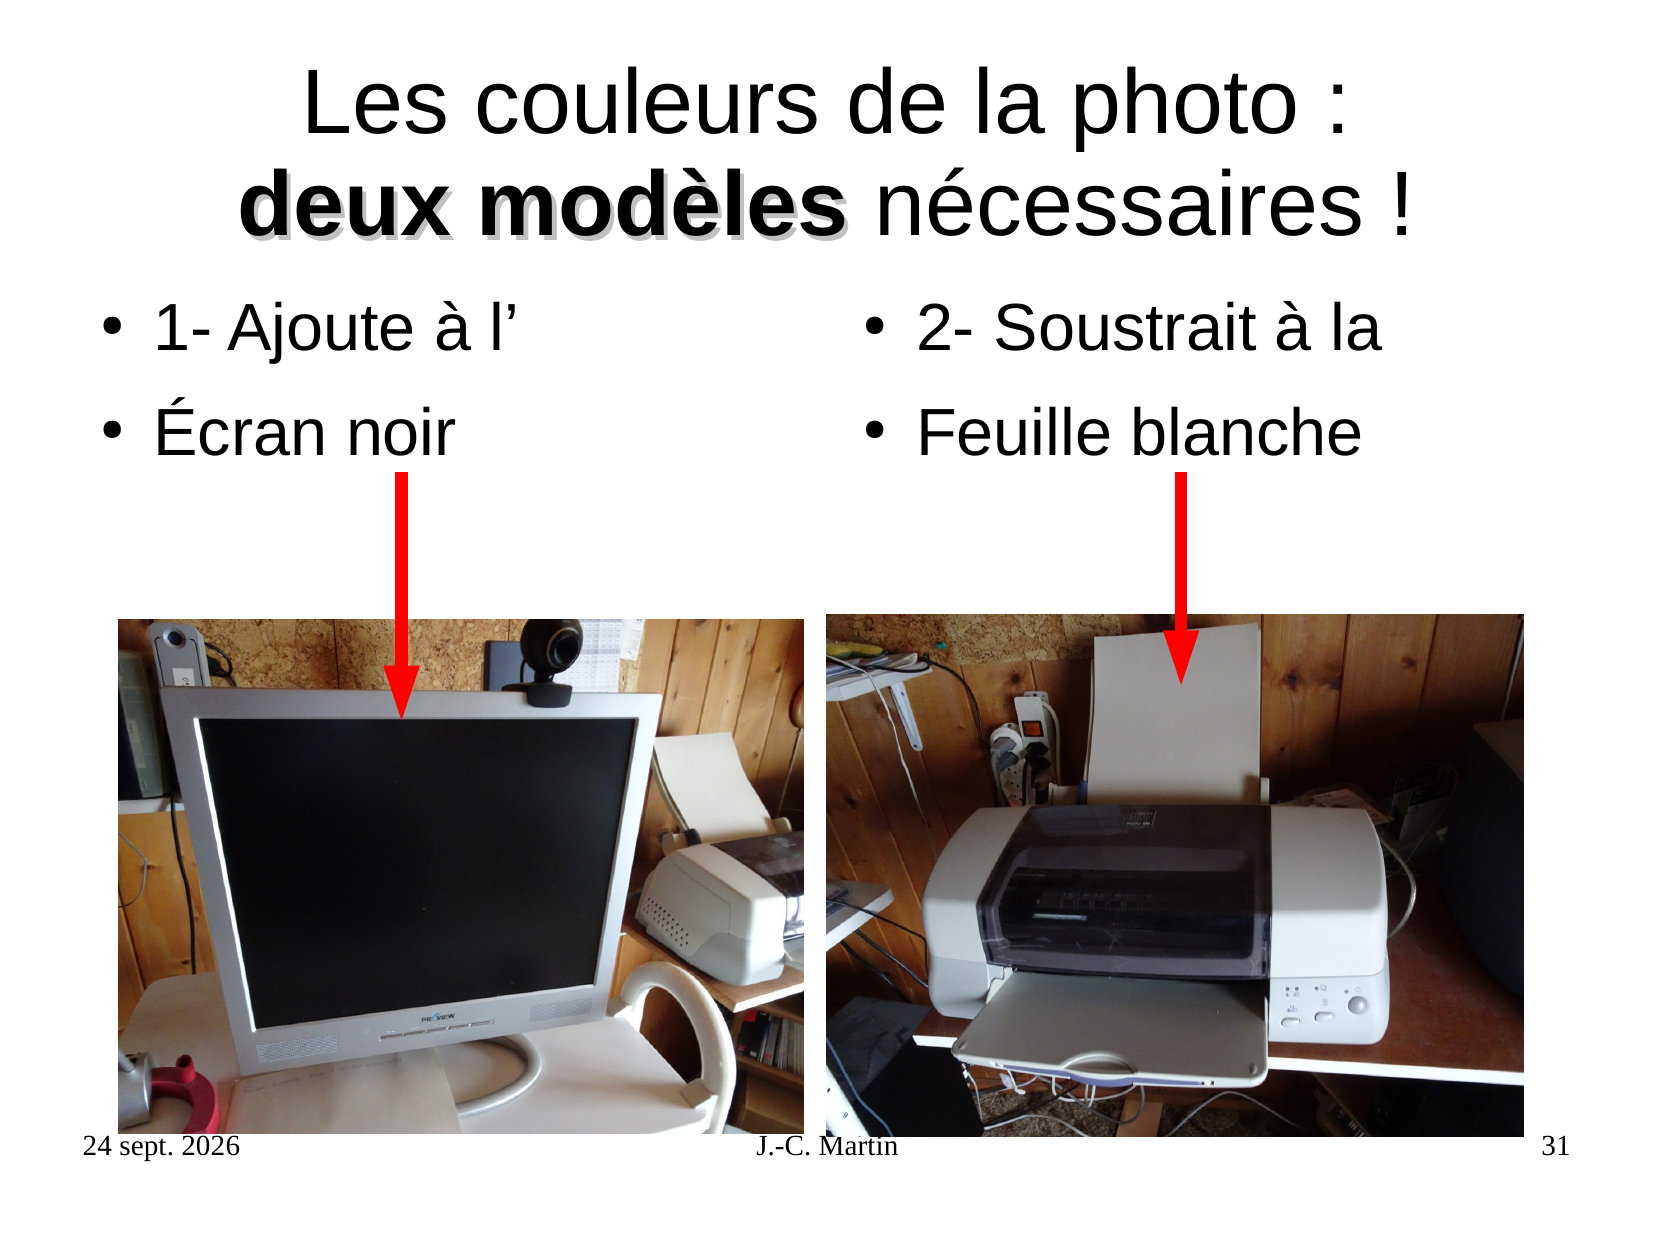

# Les couleurs de la photo : deux modèles nécessaires !
1- Ajoute à l’
Écran noir
2- Soustrait à la
Feuille blanche
J.-C. Martin
31